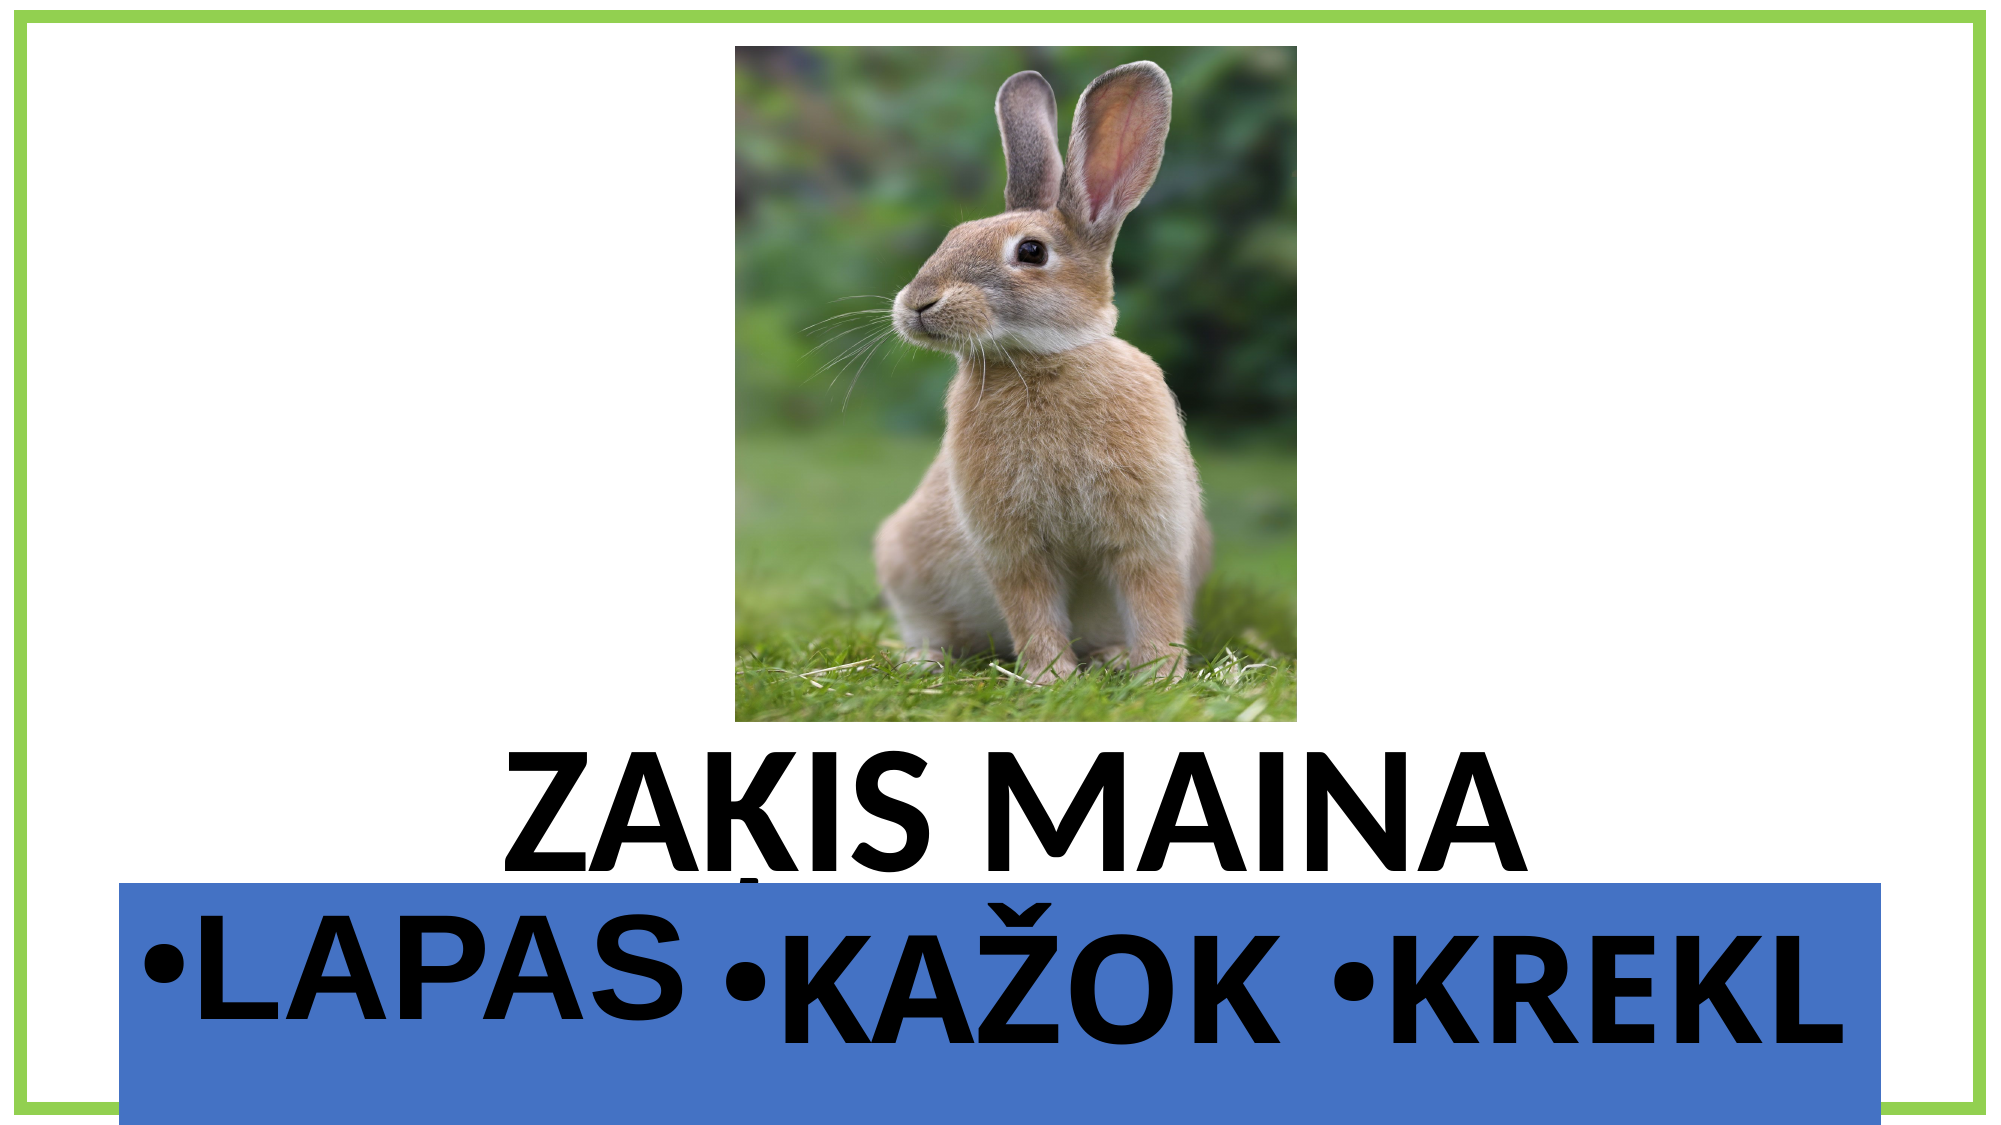

ZAĶIS MAINA
| LAPAS | KAŽOKU | KREKLU |
| --- | --- | --- |